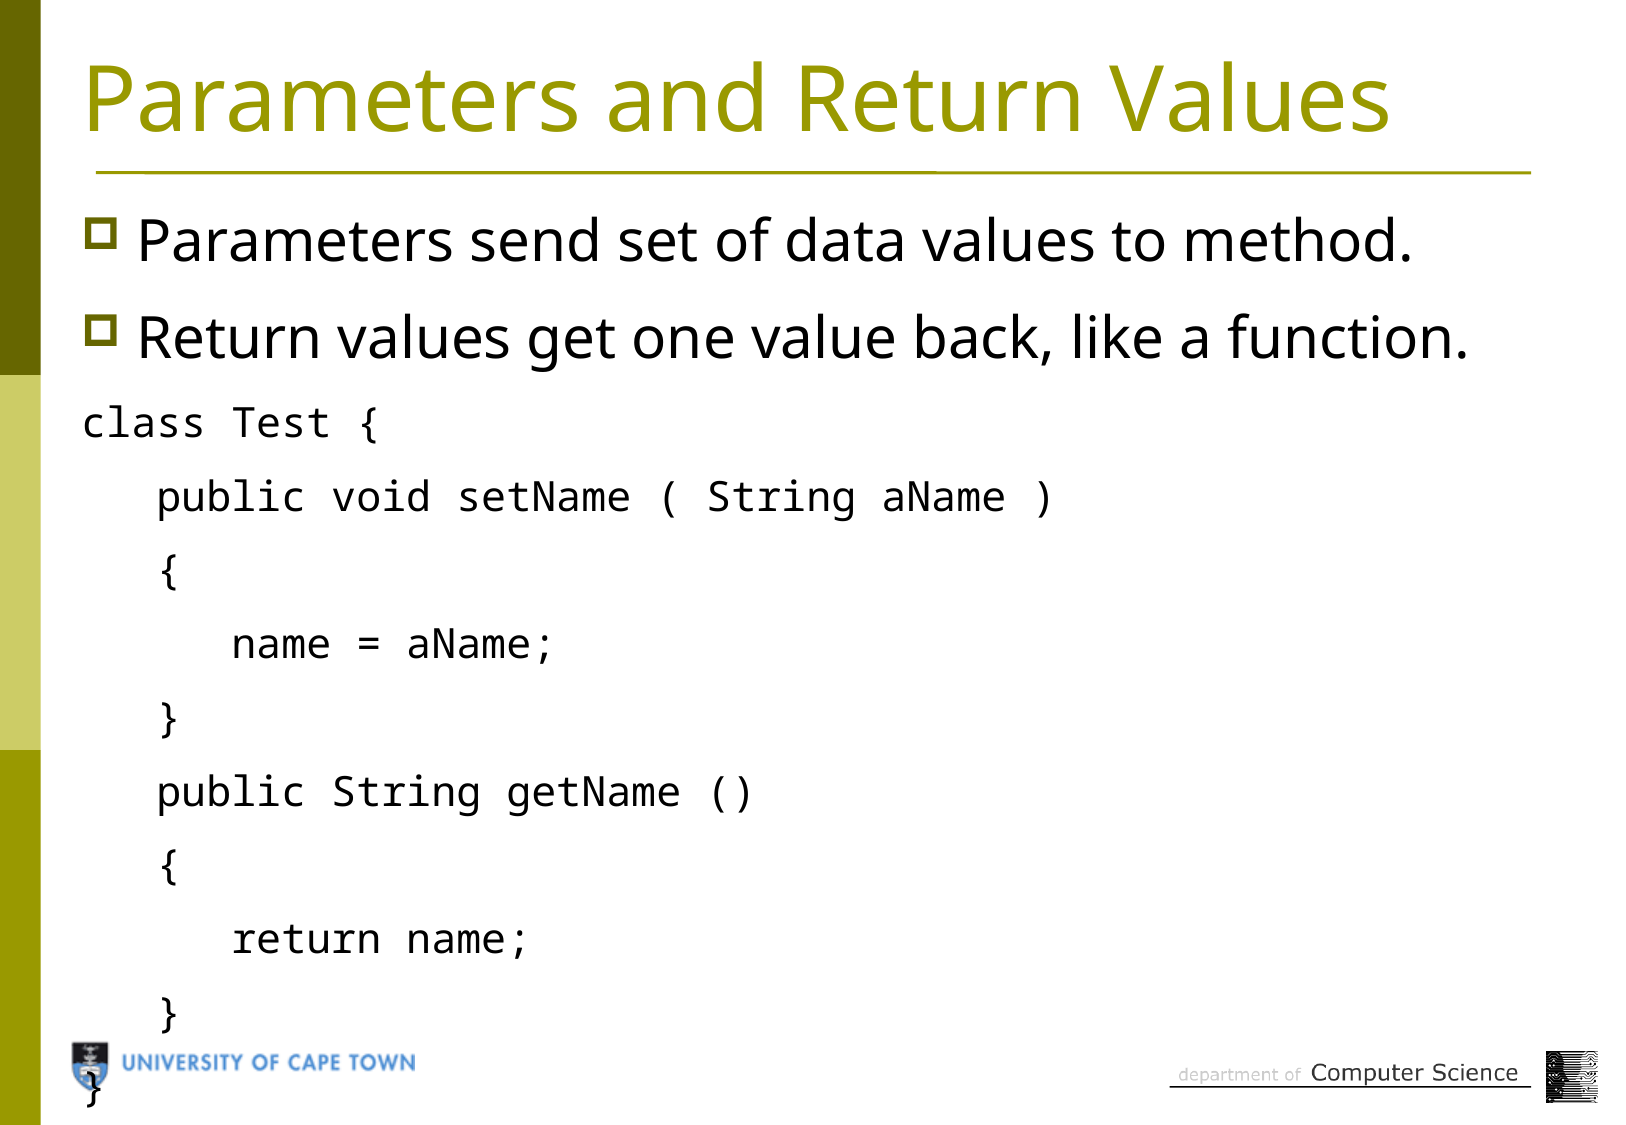

# Parameters and Return Values
Parameters send set of data values to method.
Return values get one value back, like a function.
class Test {
 public void setName ( String aName )
 {
 name = aName;
 }
 public String getName ()
 {
 return name;
 }
}